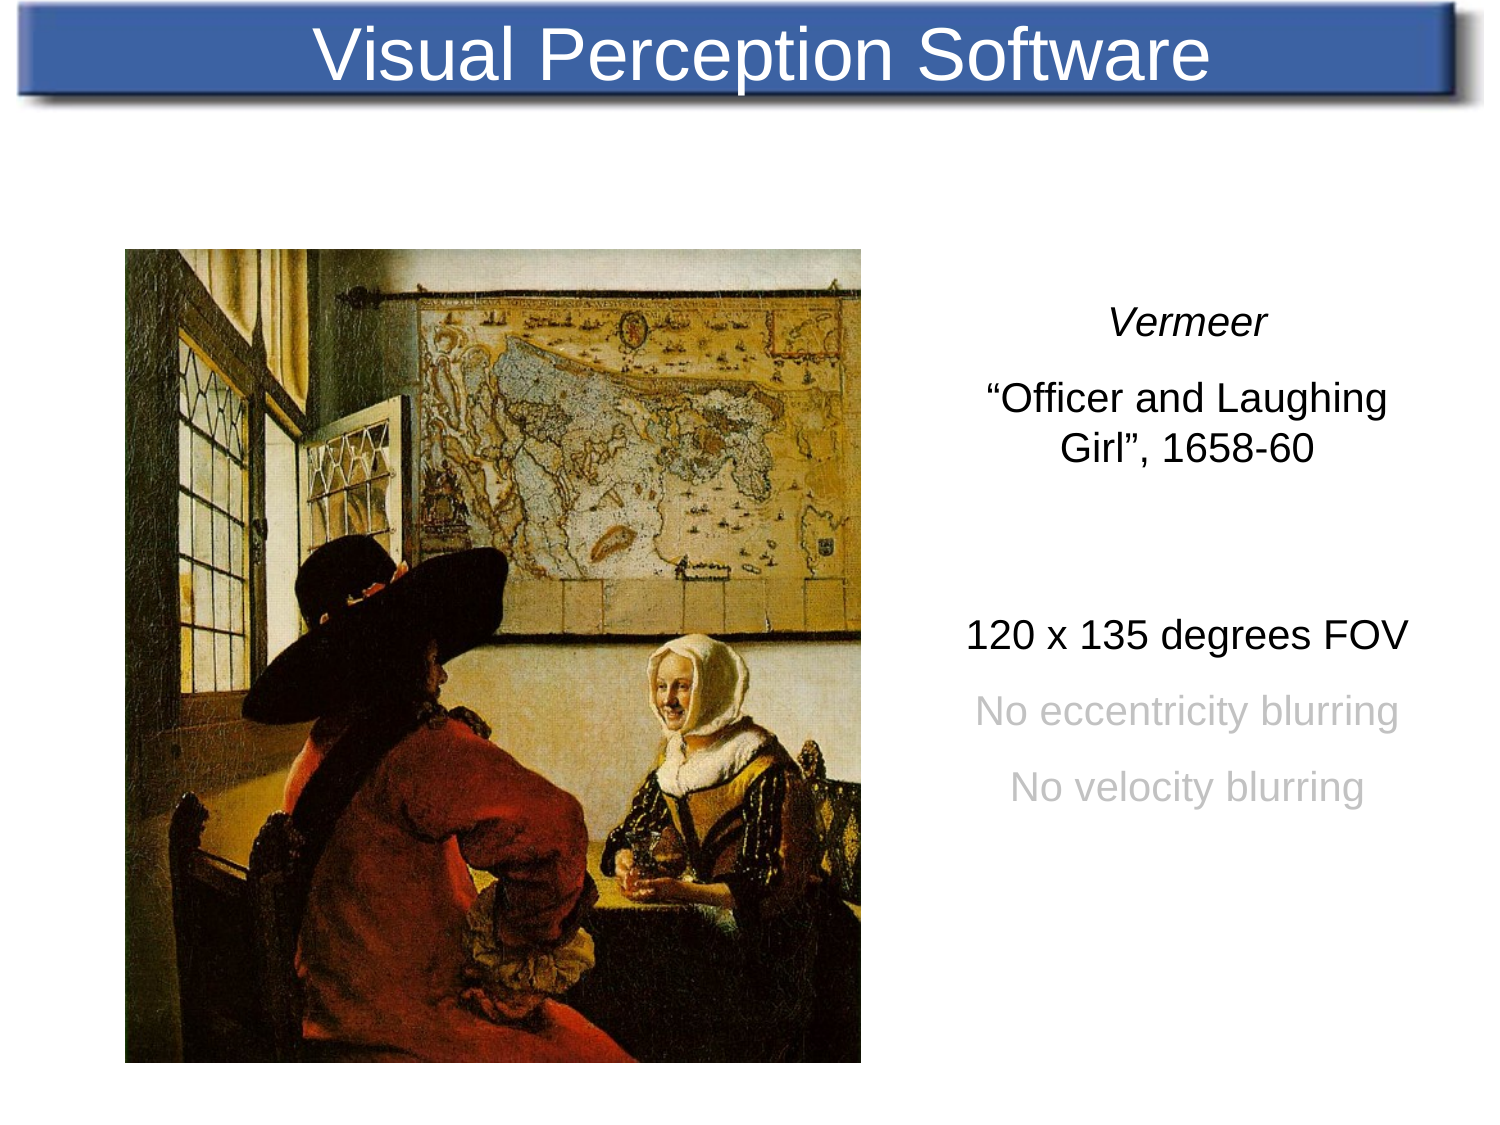

# Visual Perception Software
Vermeer
“Officer and Laughing Girl”, 1658-60
120 x 135 degrees FOV
No eccentricity blurring
No velocity blurring